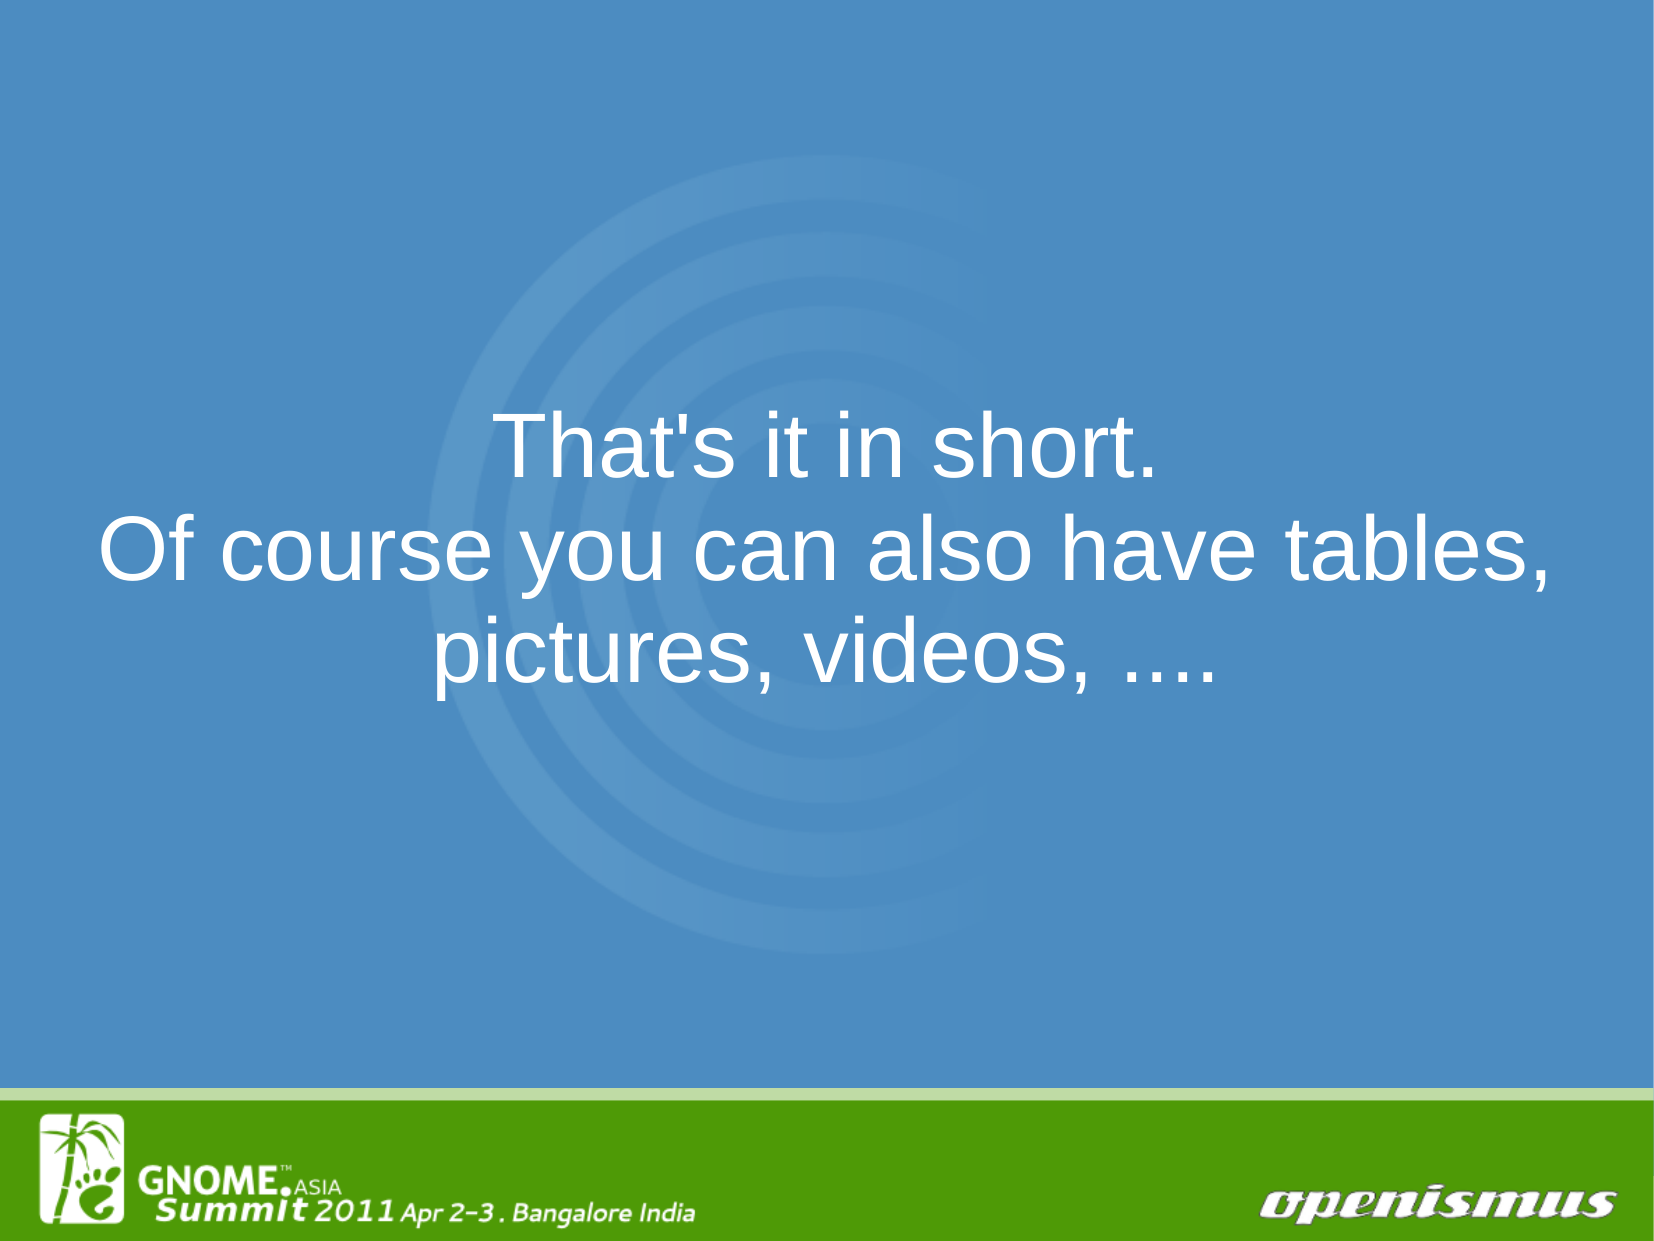

# That's it in short. Of course you can also have tables, pictures, videos, ....